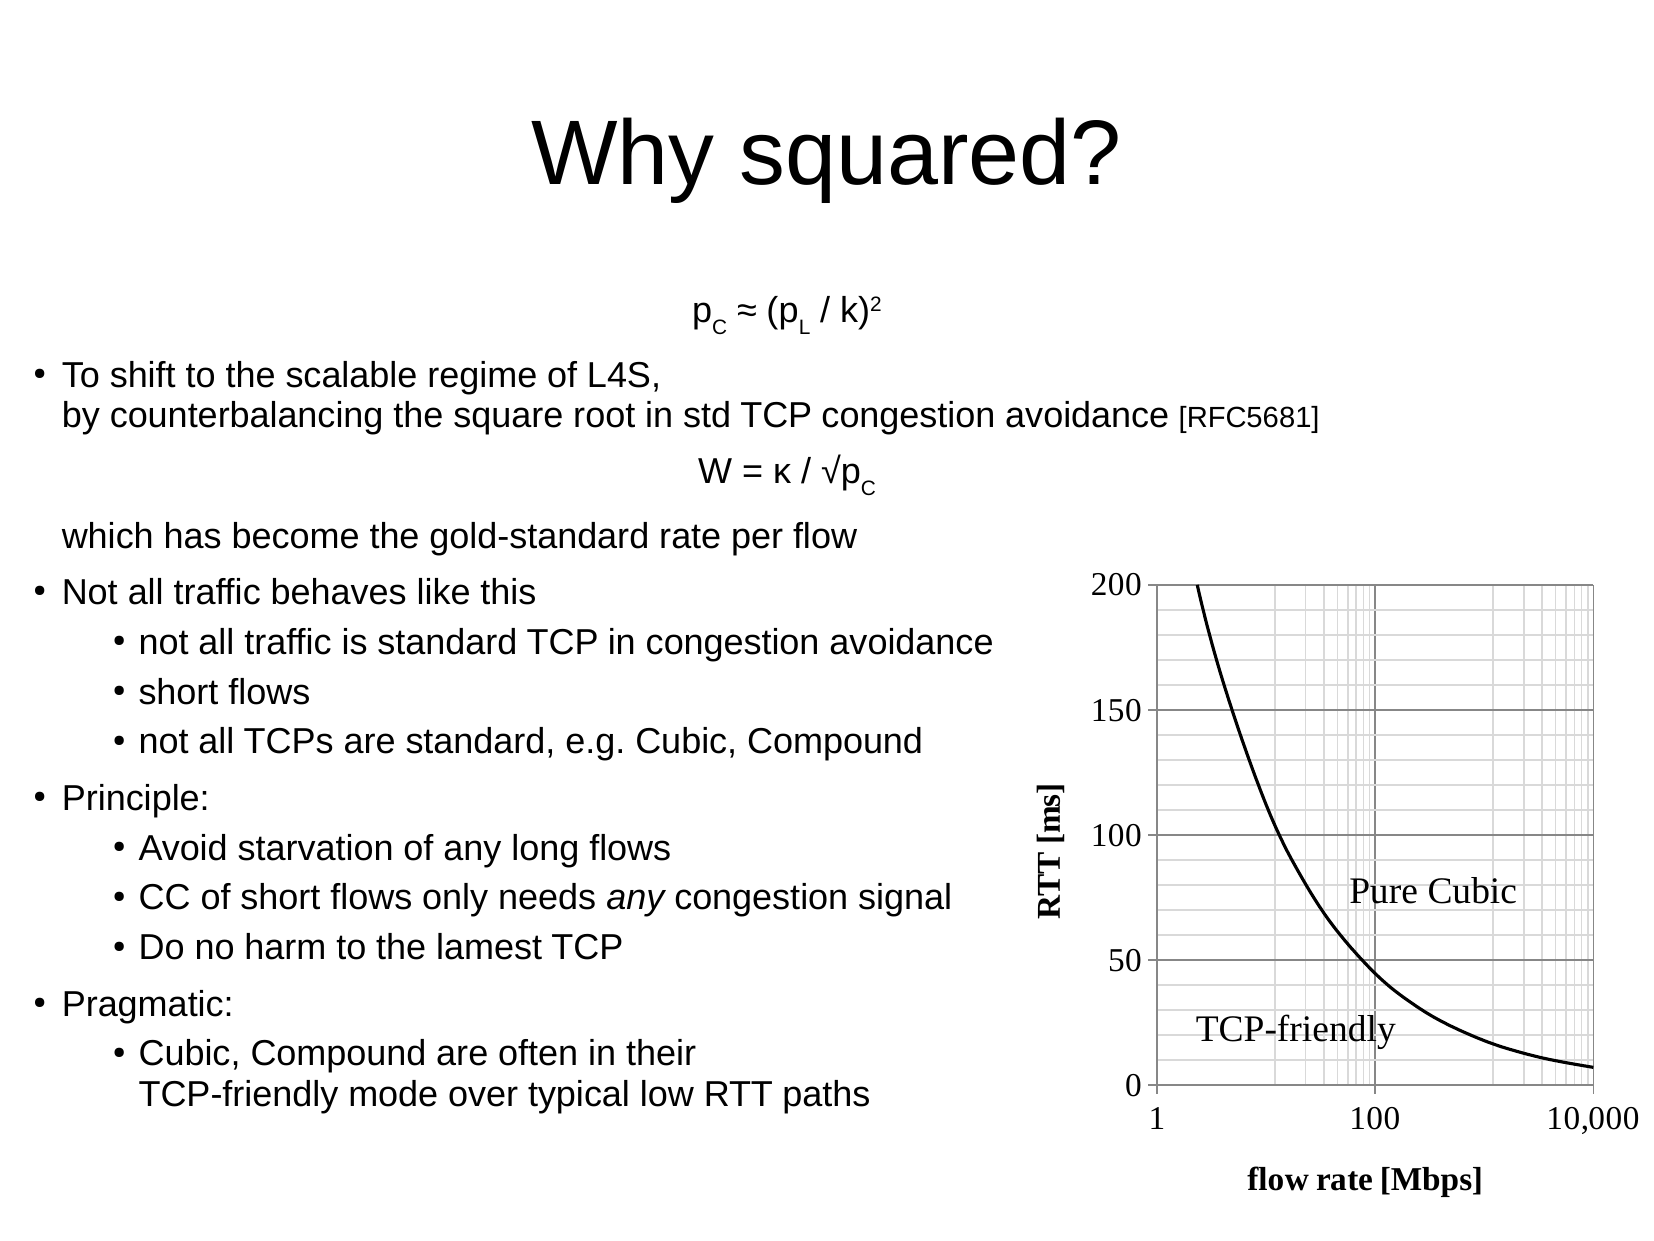

# Why squared?
pC ≈ (pL / k)2
To shift to the scalable regime of L4S,
by counterbalancing the square root in std TCP congestion avoidance [RFC5681]
W = κ / √pC
which has become the gold-standard rate per flow
Not all traffic behaves like this
not all traffic is standard TCP in congestion avoidance
short flows
not all TCPs are standard, e.g. Cubic, Compound
Principle:
Avoid starvation of any long flows
CC of short flows only needs any congestion signal
Do no harm to the lamest TCP
Pragmatic:
Cubic, Compound are often in their
TCP-friendly mode over typical low RTT paths
### Chart
| Category | RTT [ms] |
|---|---|Pure Cubic
TCP-friendly